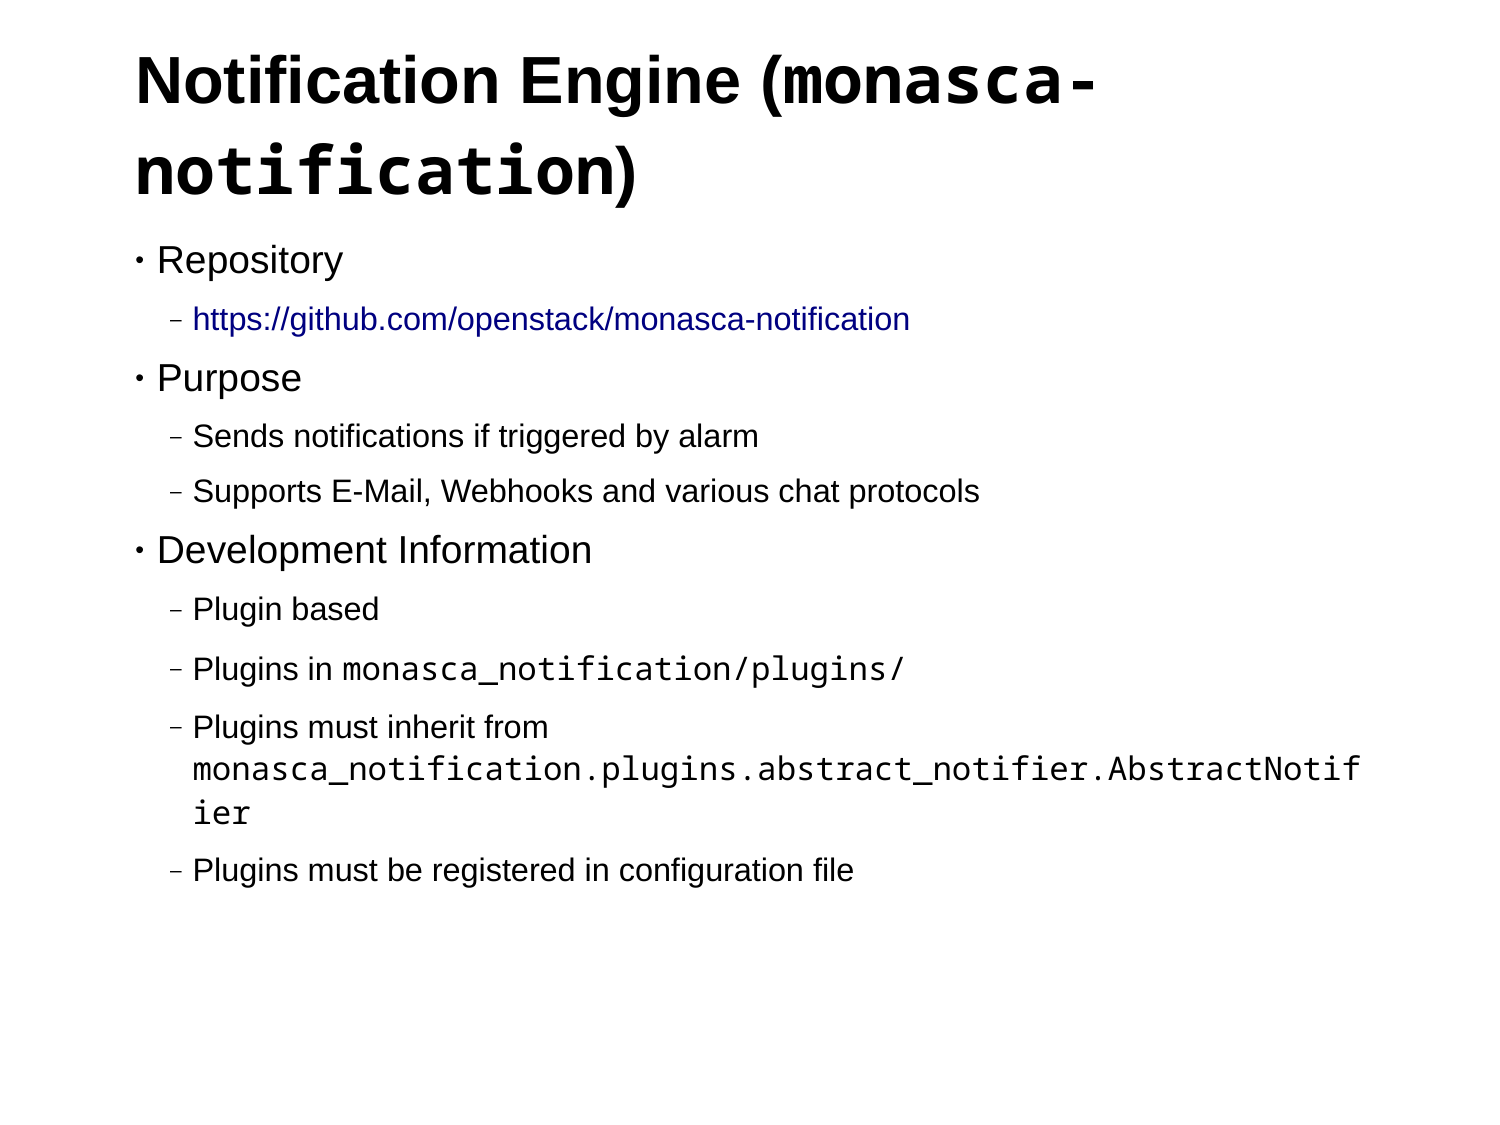

# Notification Engine (monasca-notification)
Repository
https://github.com/openstack/monasca-notification
Purpose
Sends notifications if triggered by alarm
Supports E-Mail, Webhooks and various chat protocols
Development Information
Plugin based
Plugins in monasca_notification/plugins/
Plugins must inherit from monasca_notification.plugins.abstract_notifier.AbstractNotifier
Plugins must be registered in configuration file